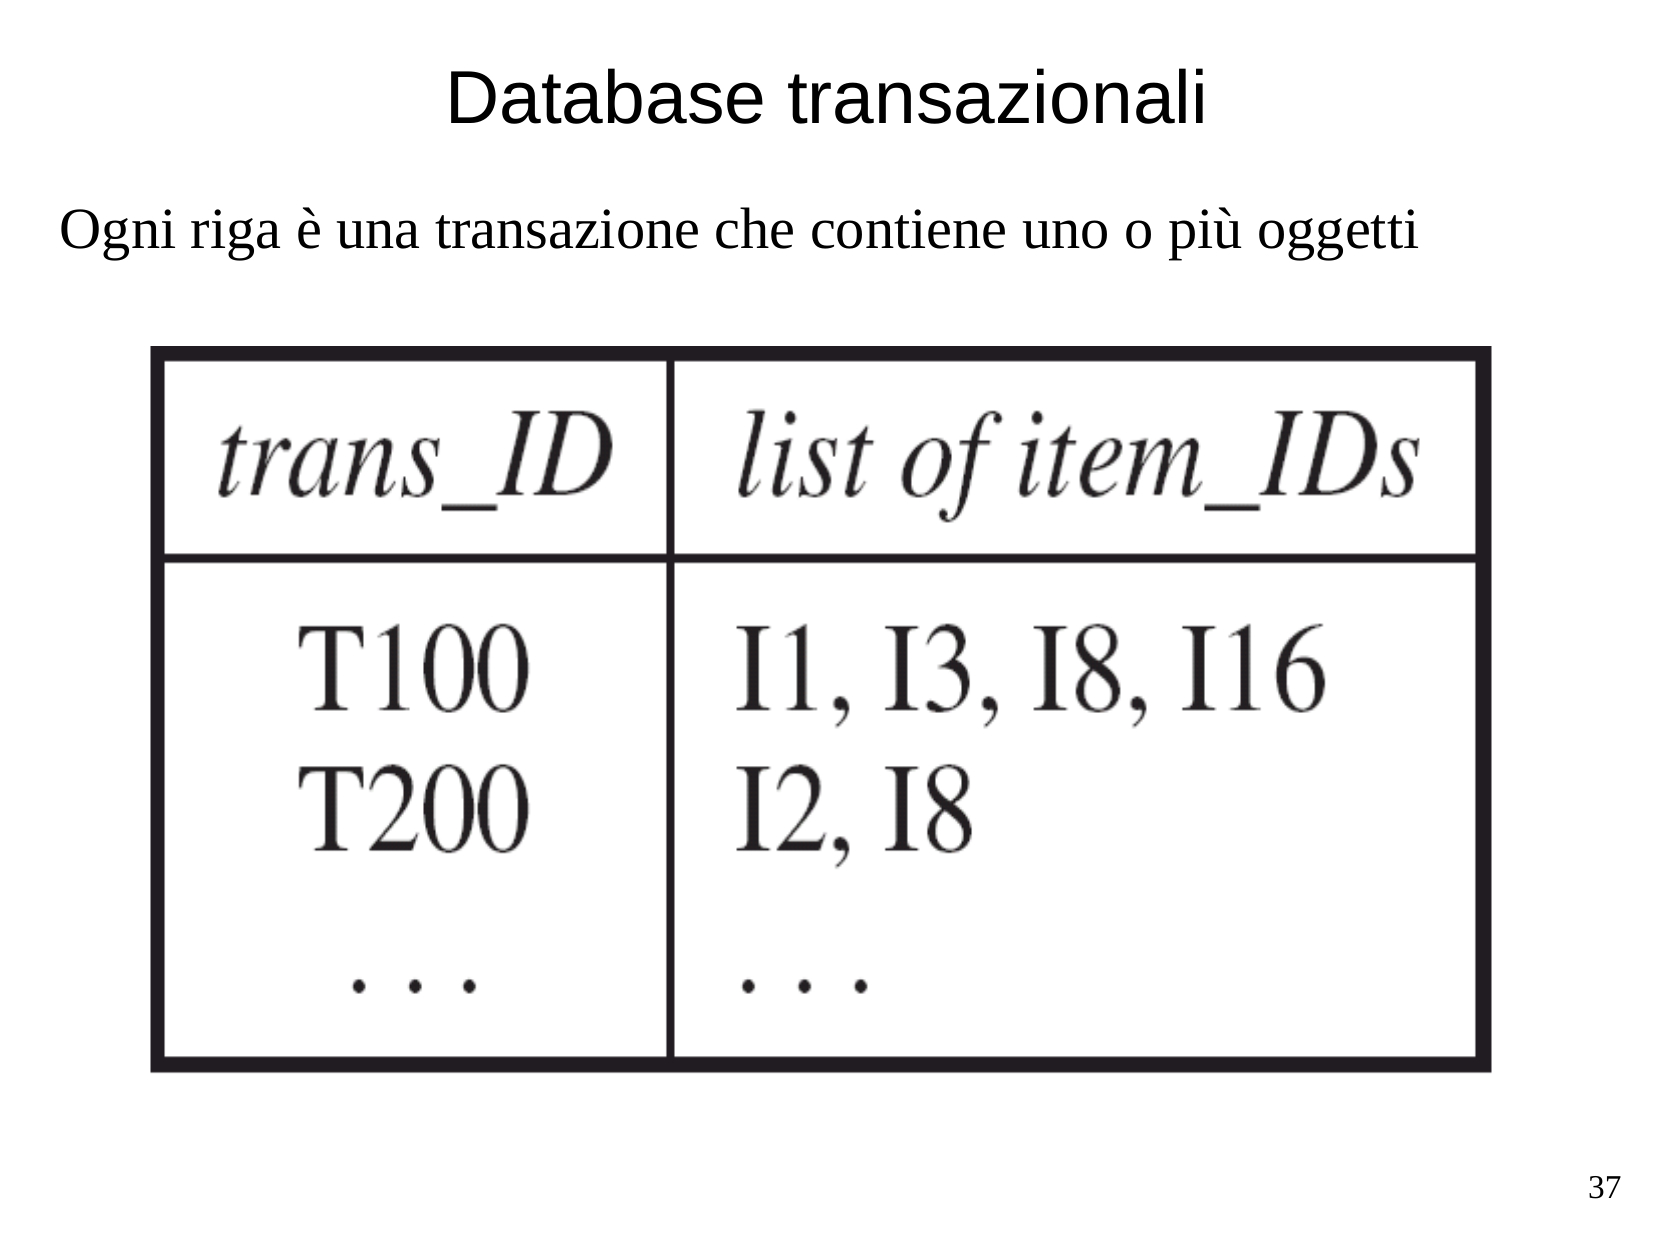

# Database transazionali
Ogni riga è una transazione che contiene uno o più oggetti